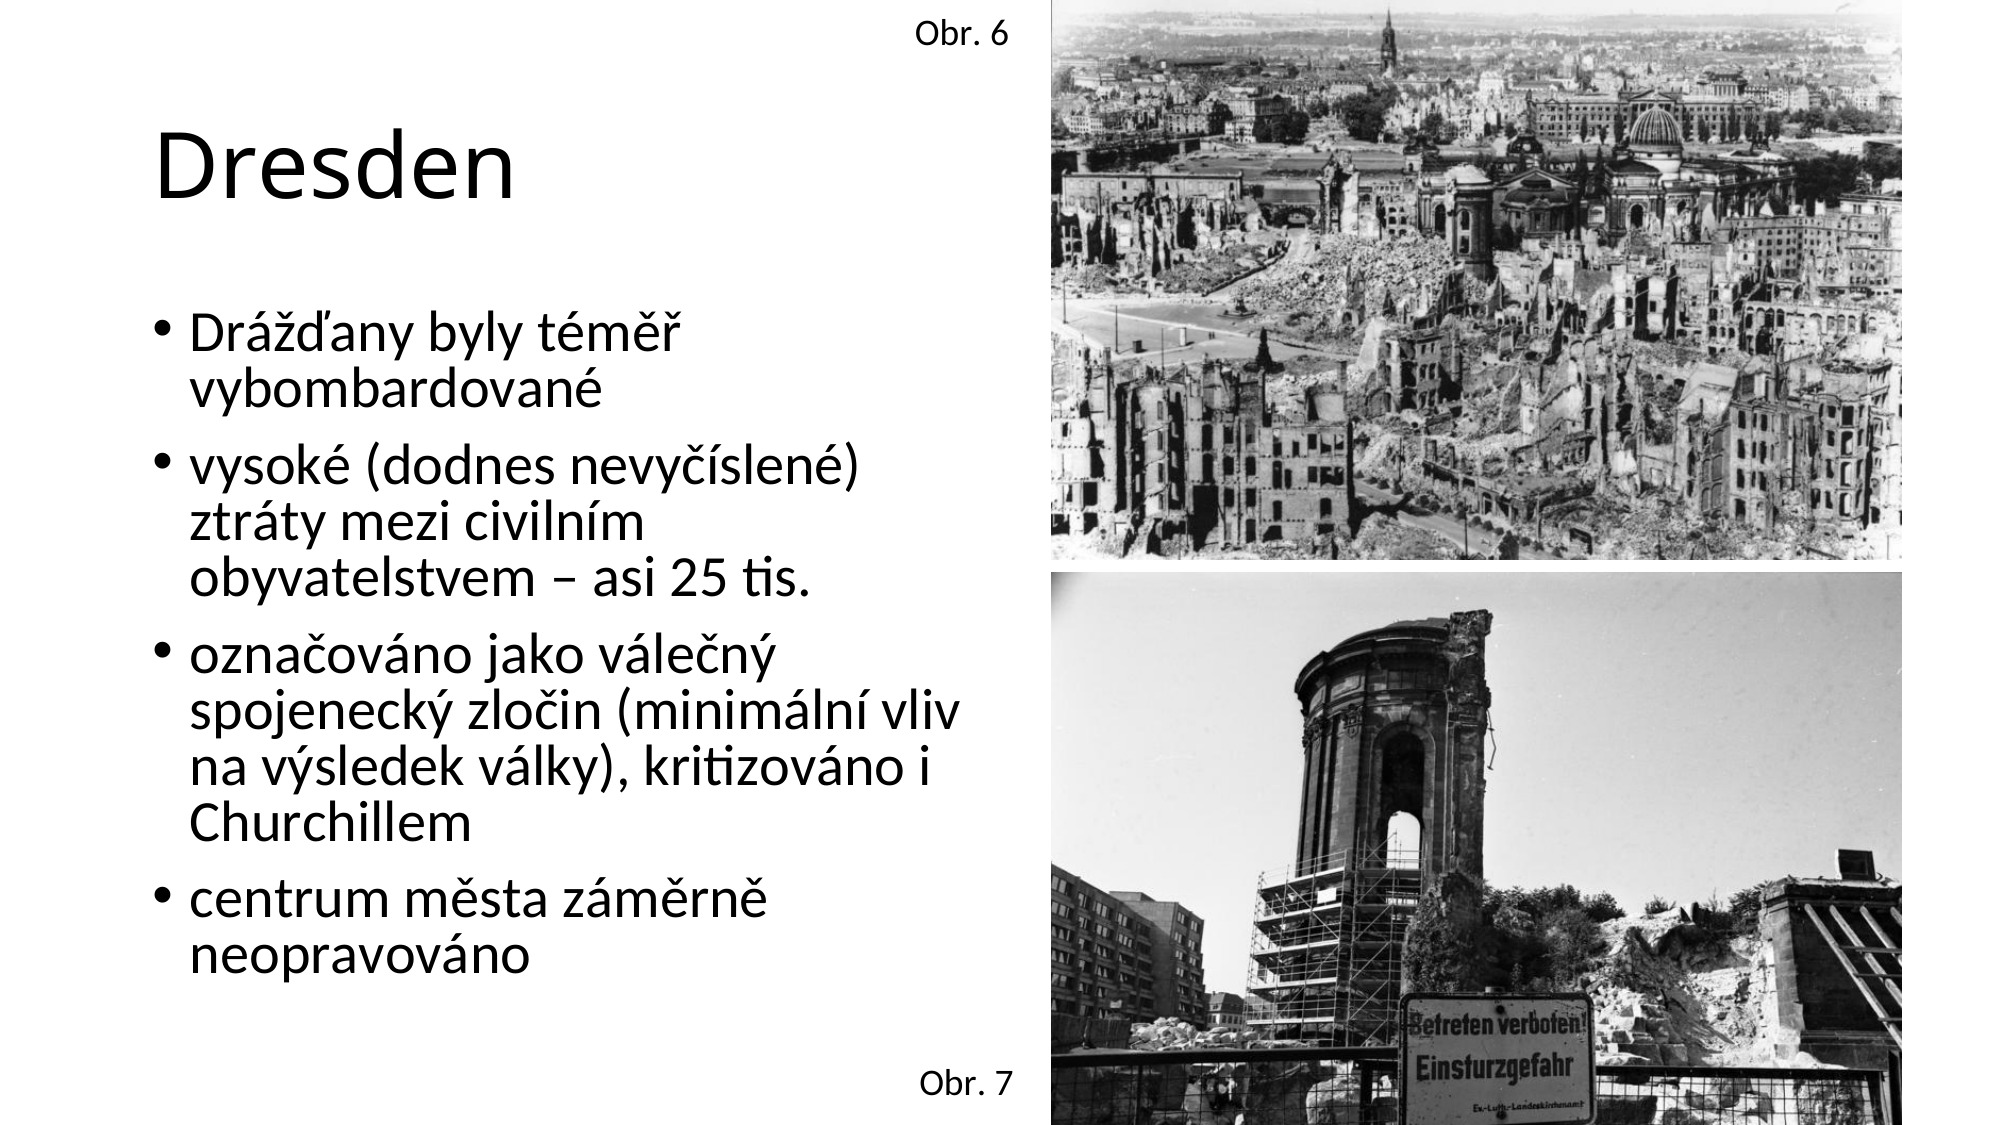

Obr. 6
# Dresden
Drážďany byly téměř vybombardované
vysoké (dodnes nevyčíslené) ztráty mezi civilním obyvatelstvem – asi 25 tis.
označováno jako válečný spojenecký zločin (minimální vliv na výsledek války), kritizováno i Churchillem
centrum města záměrně neopravováno
Obr. 7